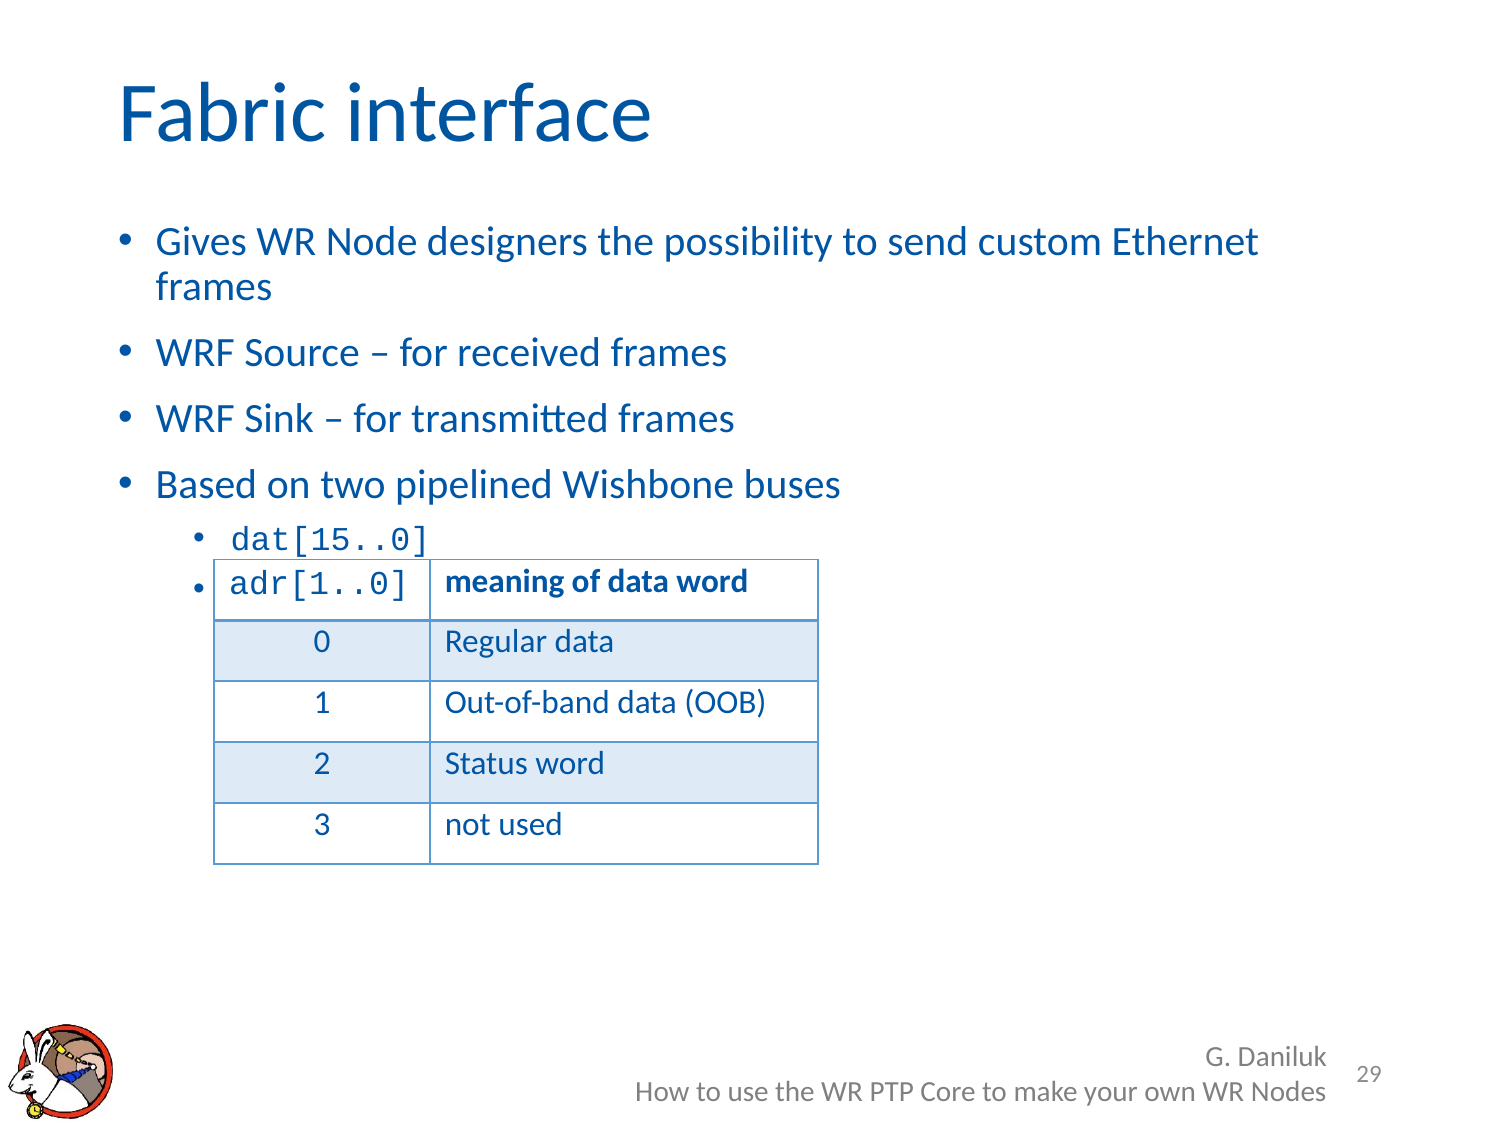

# Fabric interface
Gives WR Node designers the possibility to send custom Ethernet frames
WRF Source – for received frames
WRF Sink – for transmitted frames
Based on two pipelined Wishbone buses
dat[15..0]
| adr[1..0] | meaning of data word |
| --- | --- |
| 0 | Regular data |
| 1 | Out-of-band data (OOB) |
| 2 | Status word |
| 3 | not used |
G. Daniluk
How to use the WR PTP Core to make your own WR Nodes